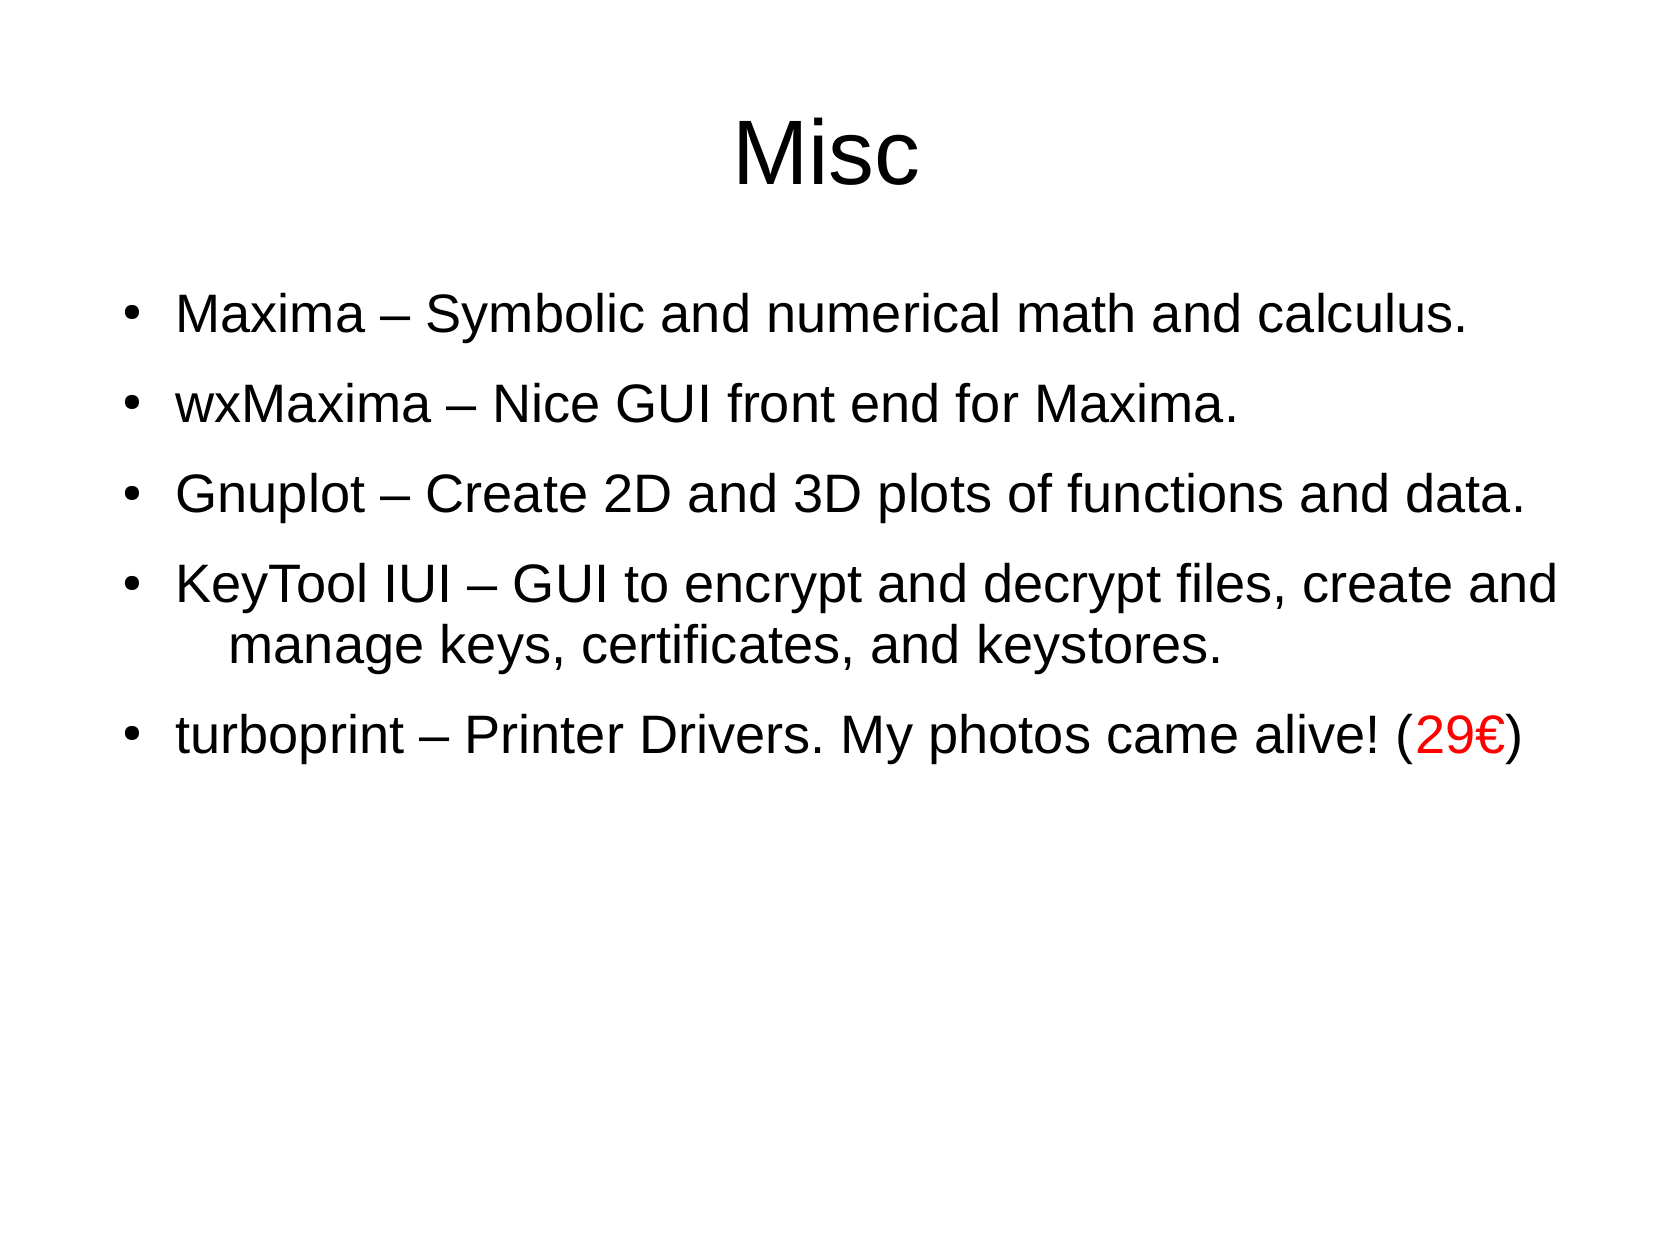

# Misc
Maxima – Symbolic and numerical math and calculus.
wxMaxima – Nice GUI front end for Maxima.
Gnuplot – Create 2D and 3D plots of functions and data.
KeyTool IUI – GUI to encrypt and decrypt files, create and manage keys, certificates, and keystores.
turboprint – Printer Drivers. My photos came alive! (29€)